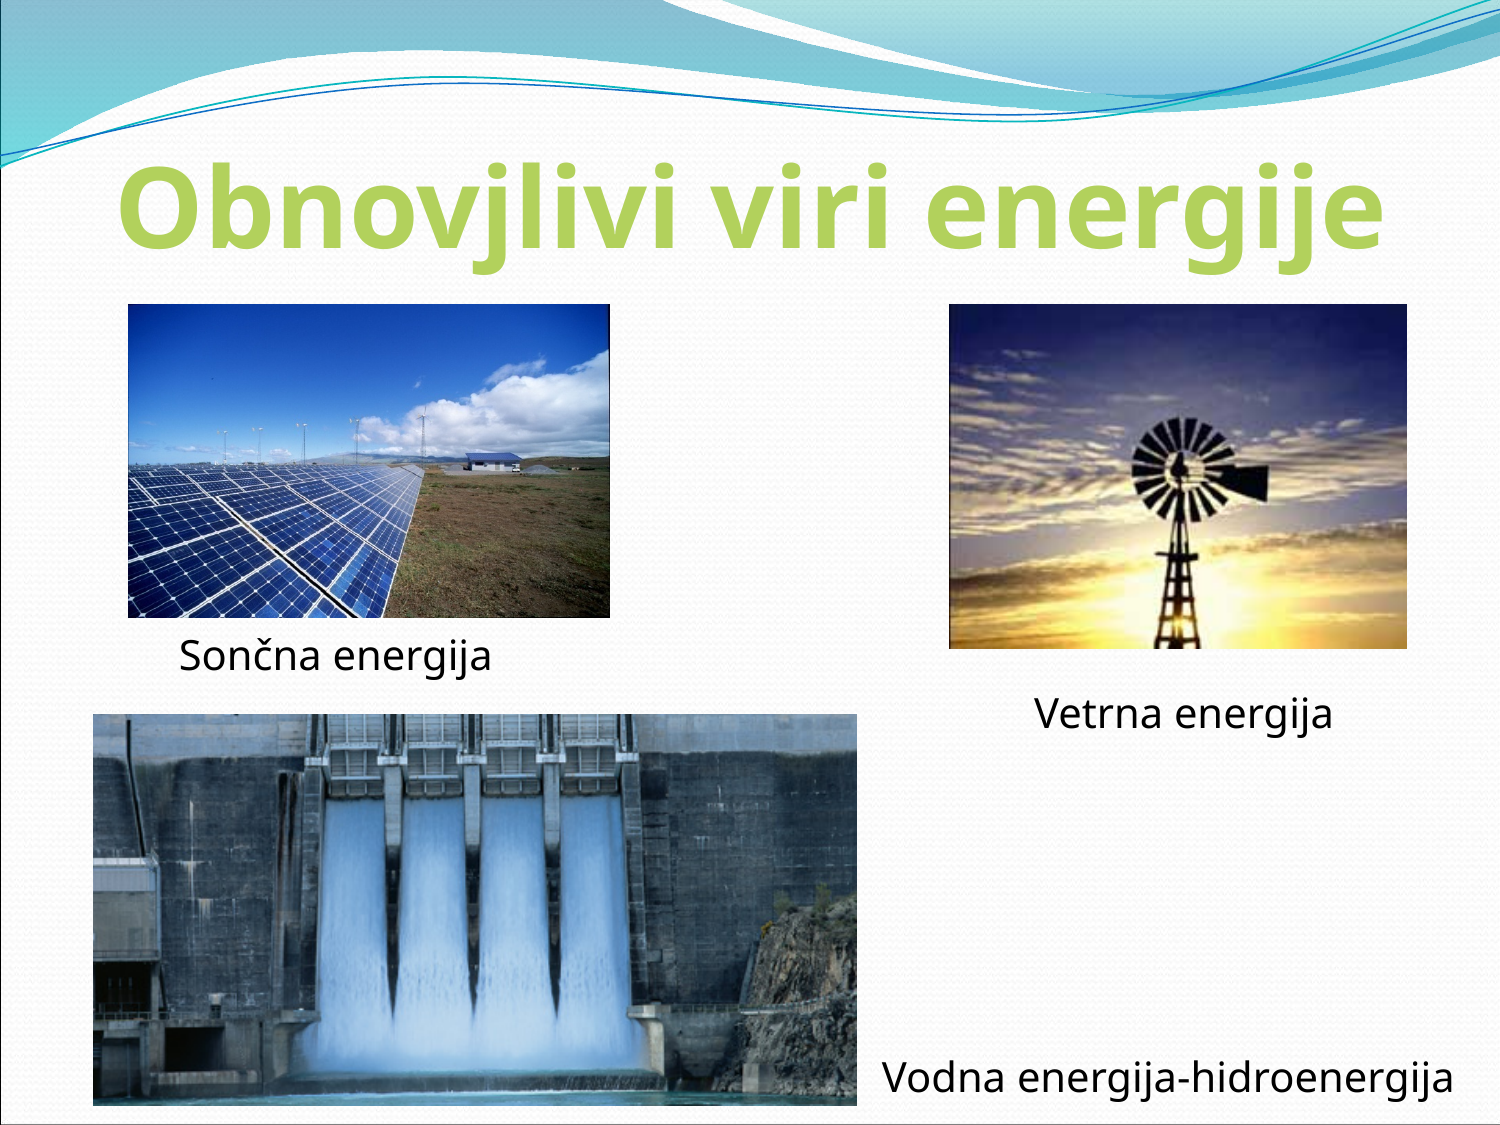

Obnovjlivi viri energije
Sončna energija
Vetrna energija
Vodna energija-hidroenergija